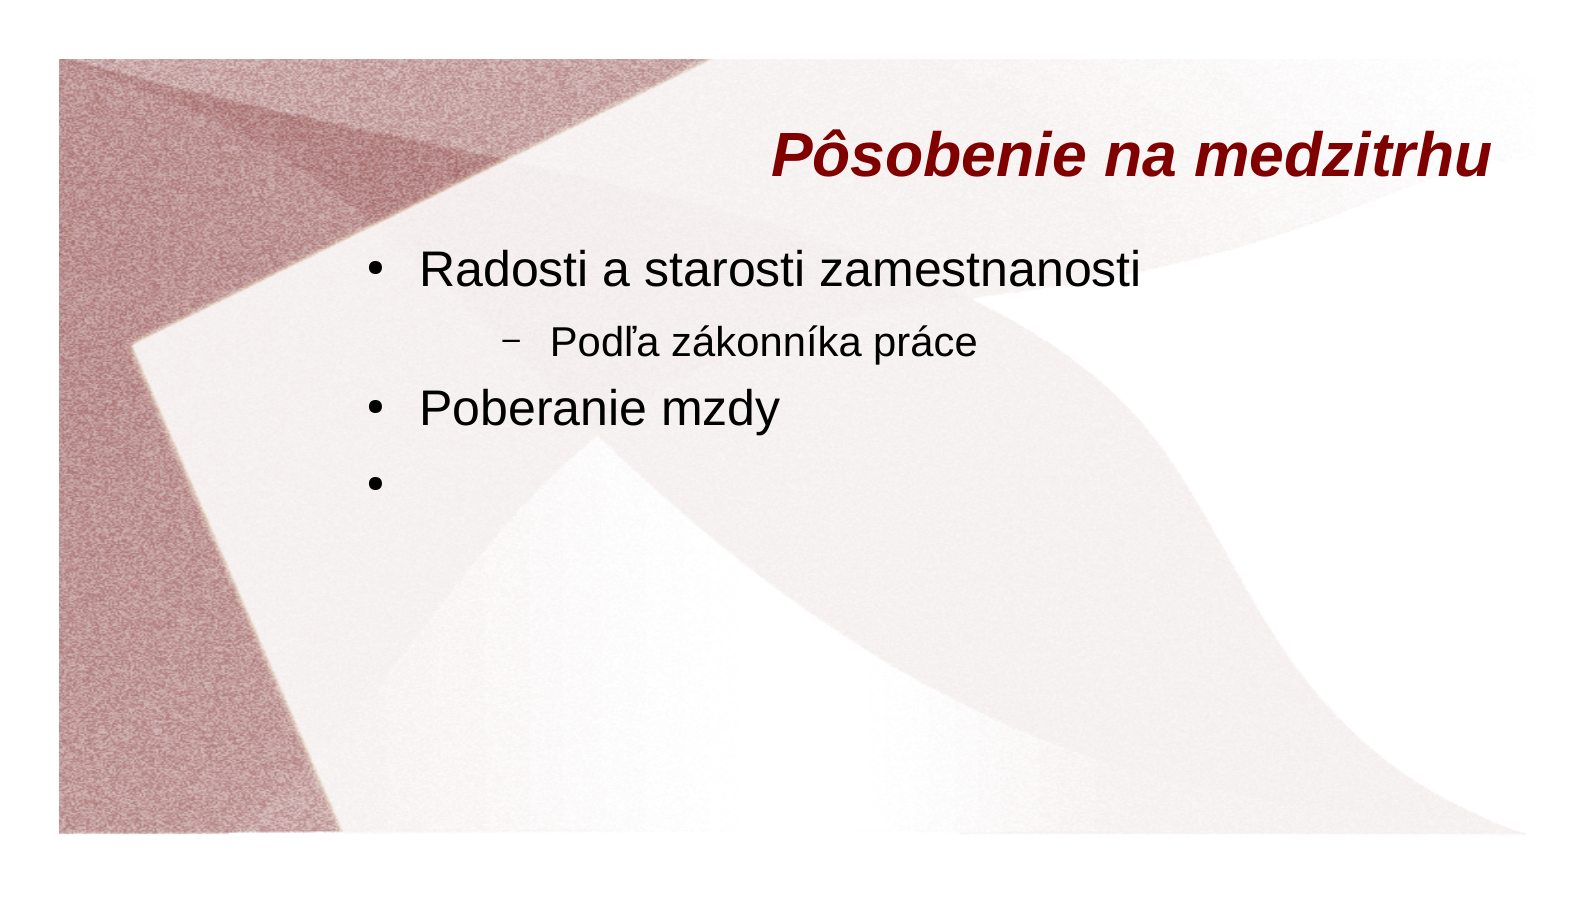

# Pôsobenie na medzitrhu
Radosti a starosti zamestnanosti
Podľa zákonníka práce
Poberanie mzdy